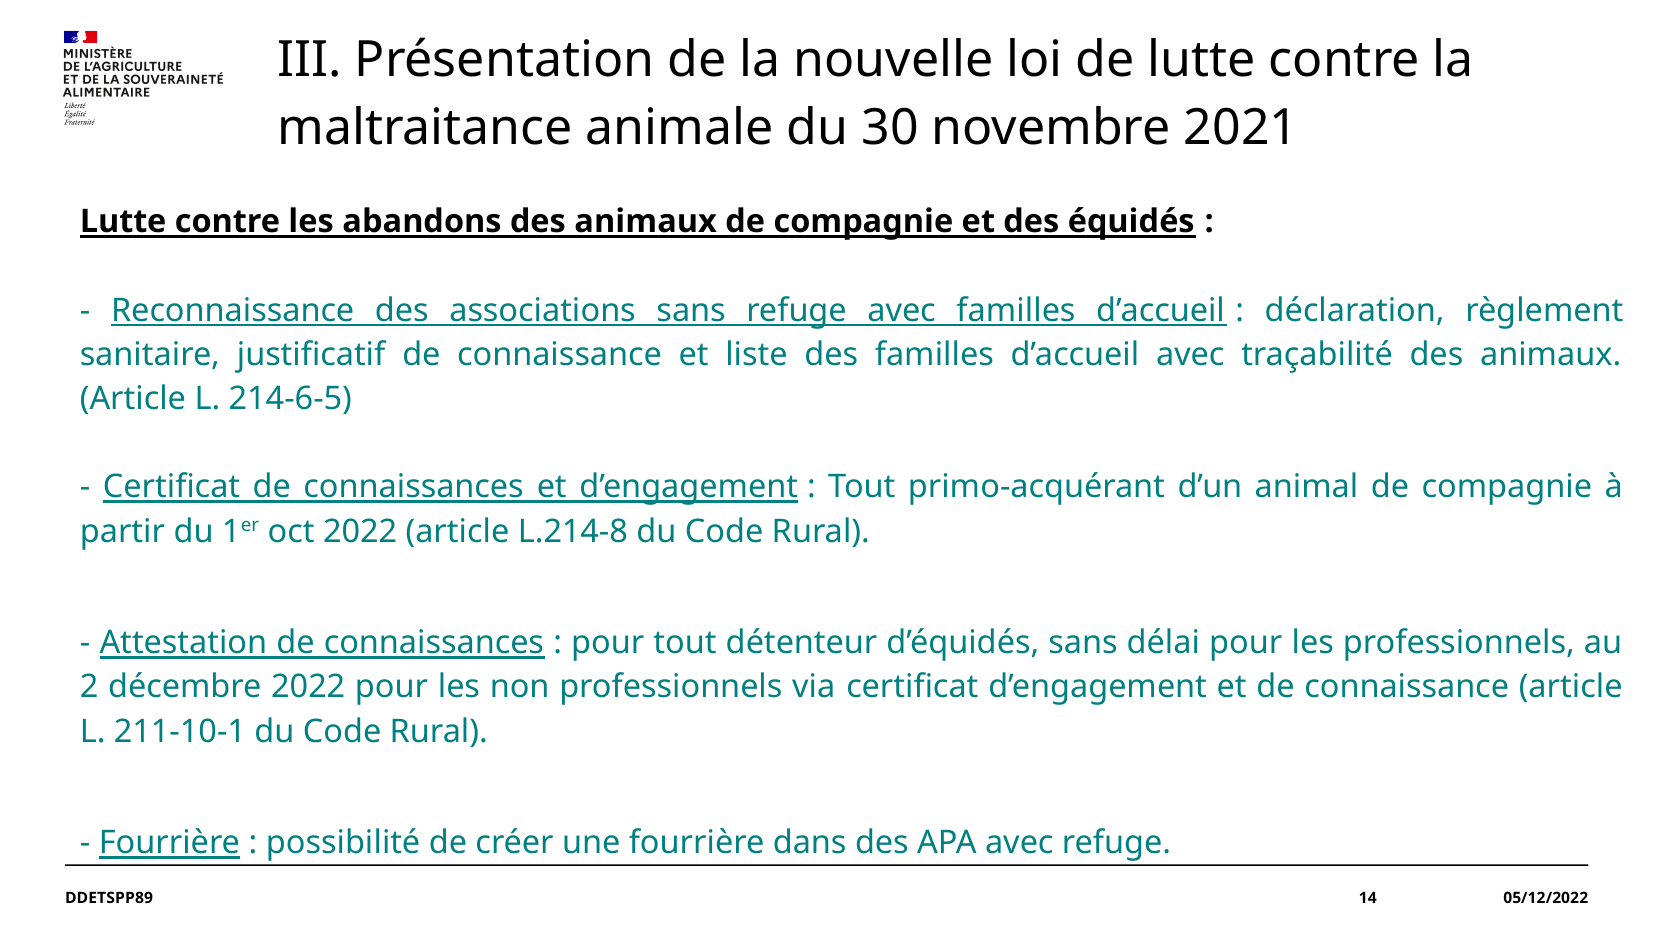

# III. Présentation de la nouvelle loi de lutte contre la maltraitance animale du 30 novembre 2021
Lutte contre les abandons des animaux de compagnie et des équidés :
- Reconnaissance des associations sans refuge avec familles d’accueil : déclaration, règlement sanitaire, justificatif de connaissance et liste des familles d’accueil avec traçabilité des animaux. (Article L. 214-6-5)
- Certificat de connaissances et d’engagement : Tout primo-acquérant d’un animal de compagnie à partir du 1er oct 2022 (article L.214-8 du Code Rural).
- Attestation de connaissances : pour tout détenteur d’équidés, sans délai pour les professionnels, au 2 décembre 2022 pour les non professionnels via certificat d’engagement et de connaissance (article L. 211-10-1 du Code Rural).
- Fourrière : possibilité de créer une fourrière dans des APA avec refuge.
DDETSPP89
14
05/12/2022